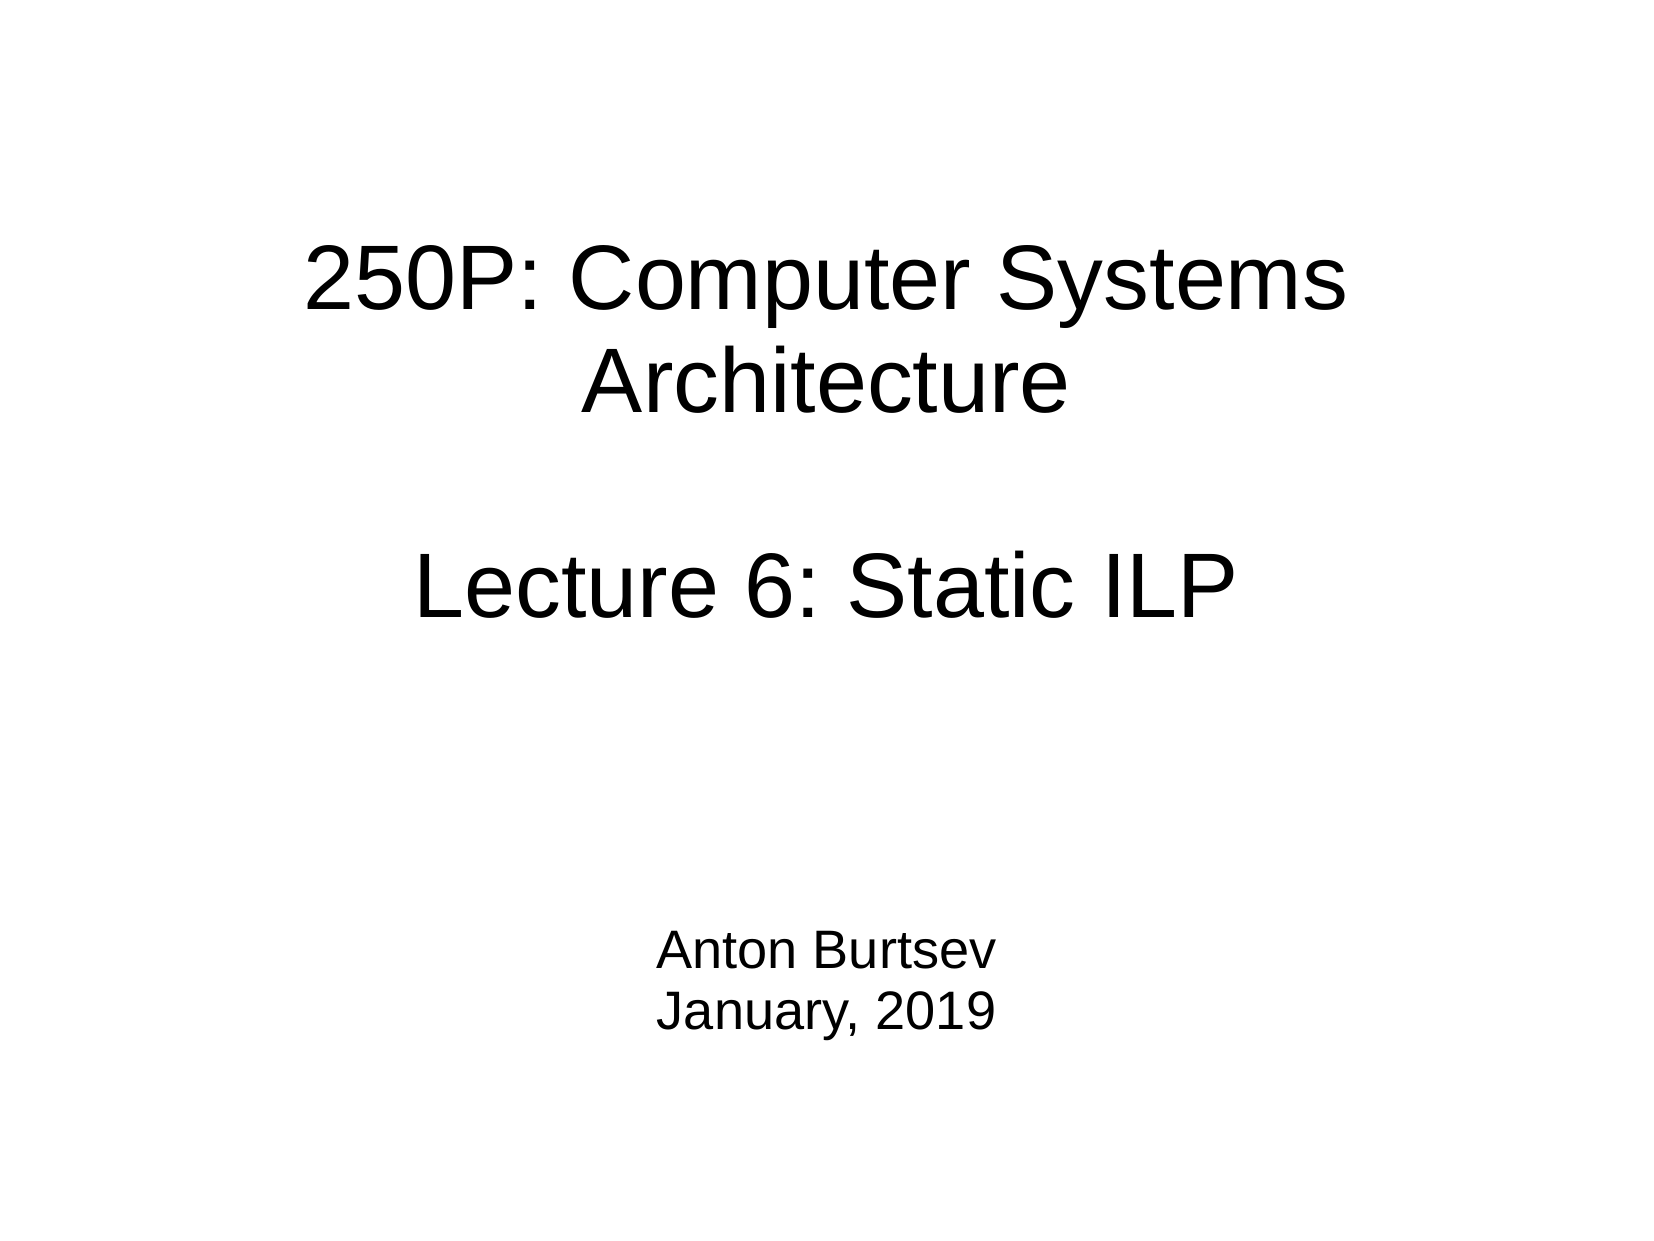

# 250P: Computer Systems Architecture Lecture 6: Static ILP
Anton Burtsev
January, 2019